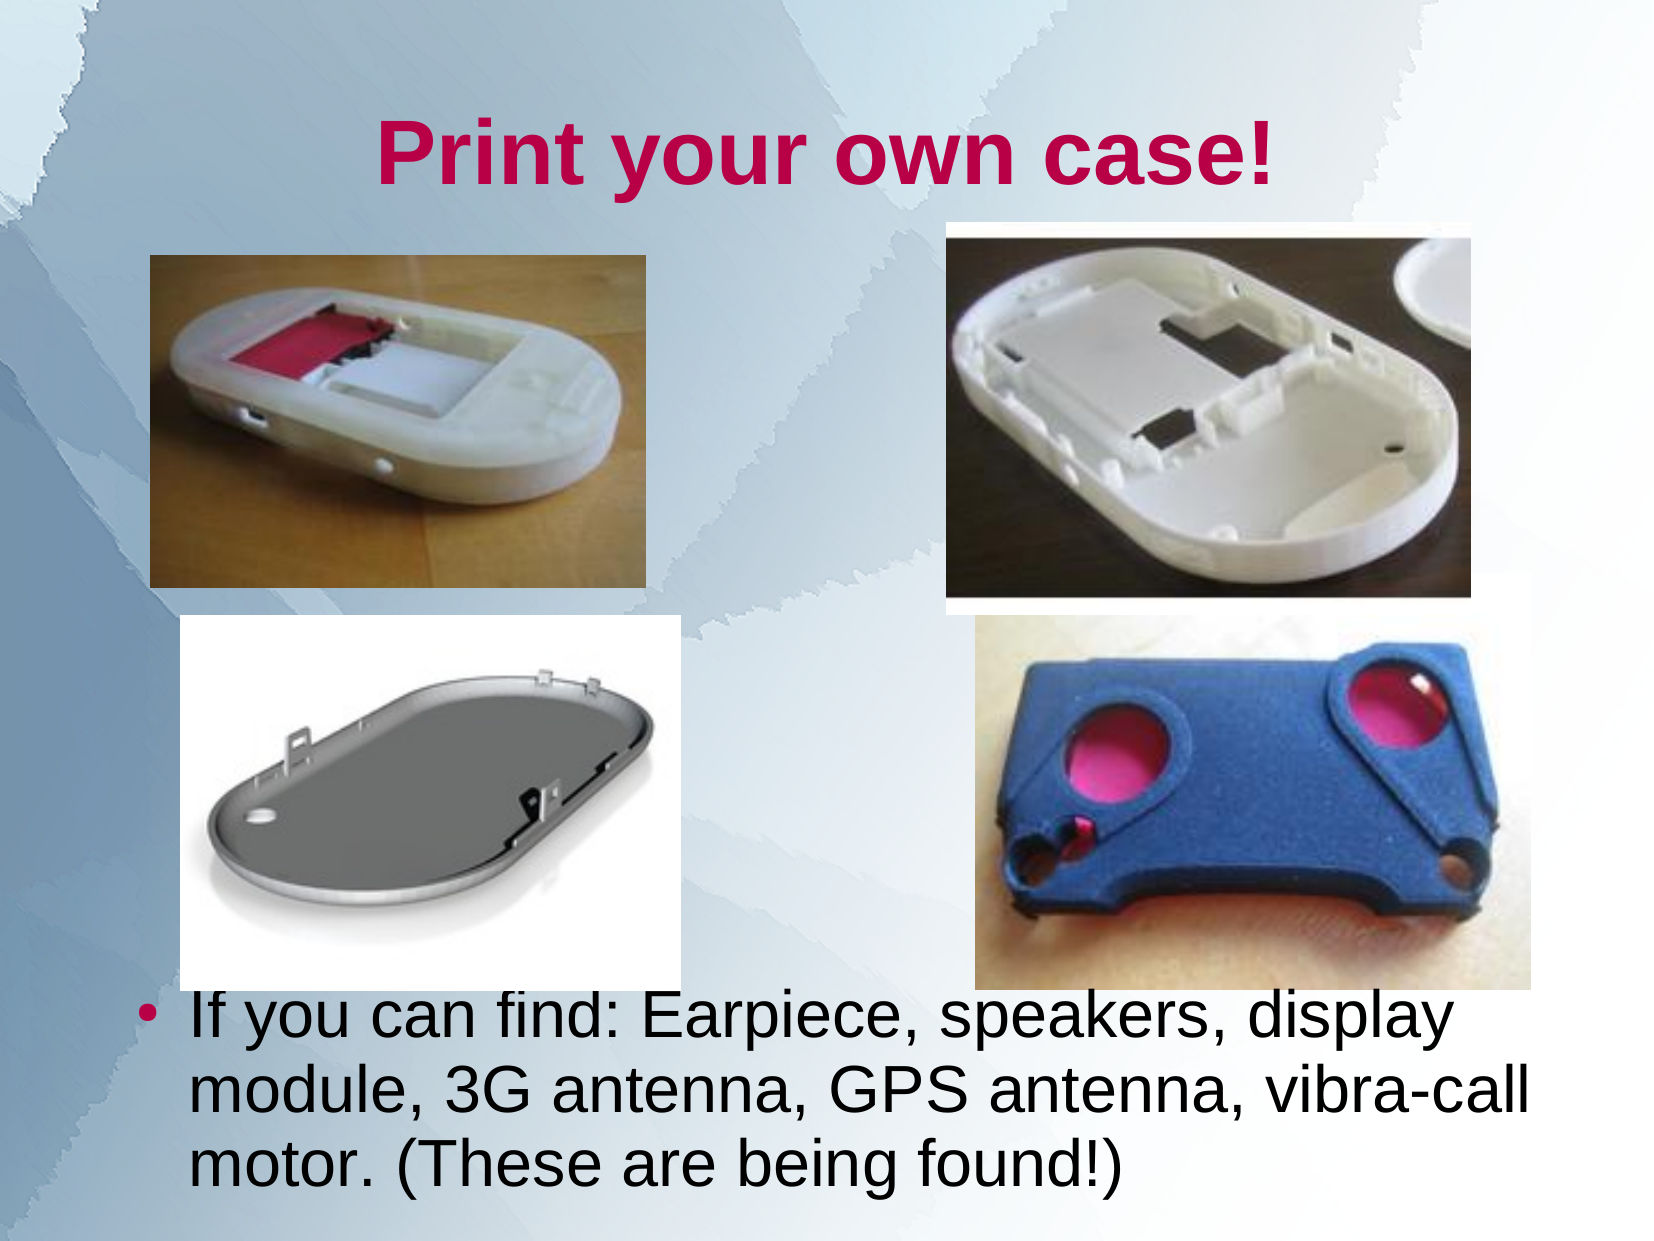

# Print your own case!
If you can find: Earpiece, speakers, display module, 3G antenna, GPS antenna, vibra-call motor. (These are being found!)